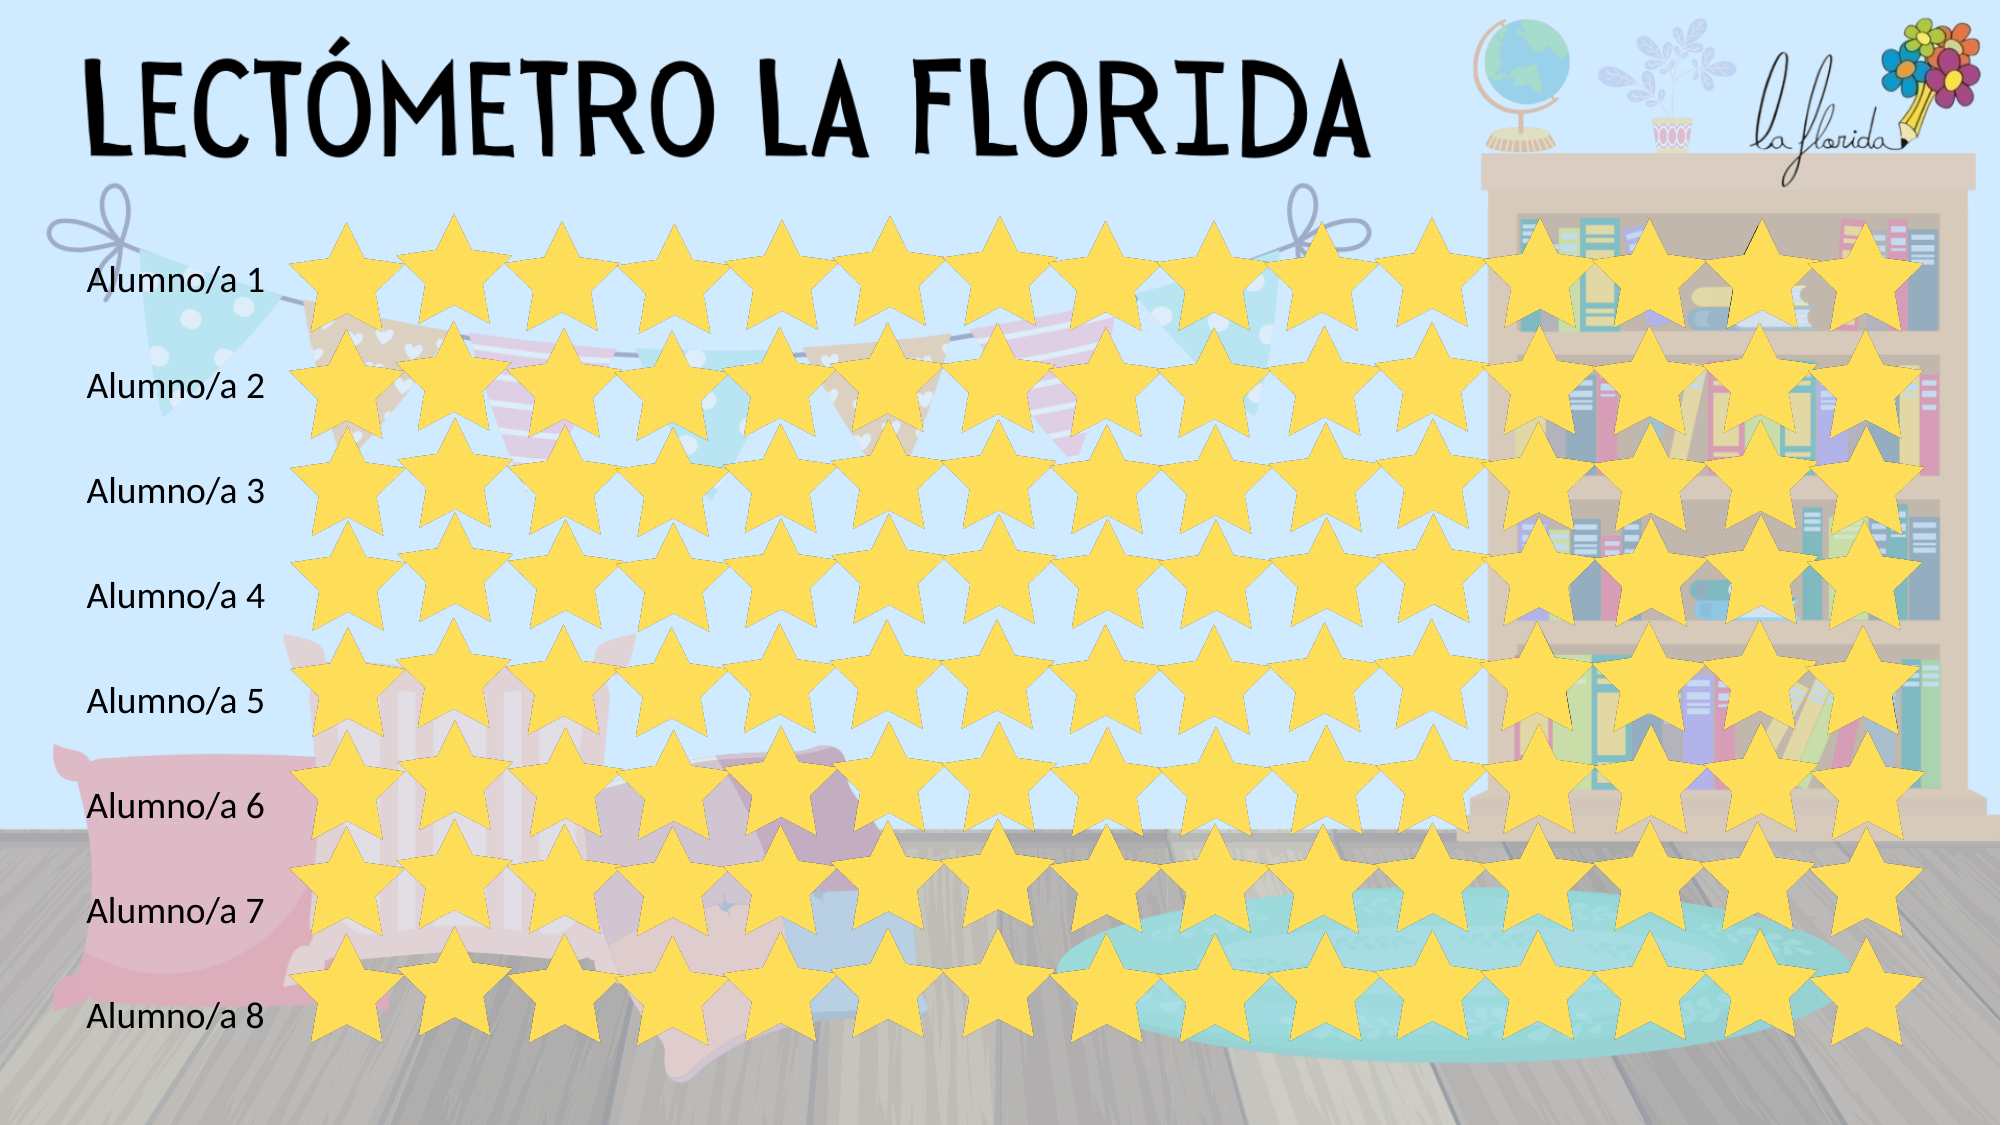

Alumno/a 1
Alumno/a 2
Alumno/a 3
Alumno/a 4
Alumno/a 5
Alumno/a 6
Alumno/a 7
Alumno/a 8